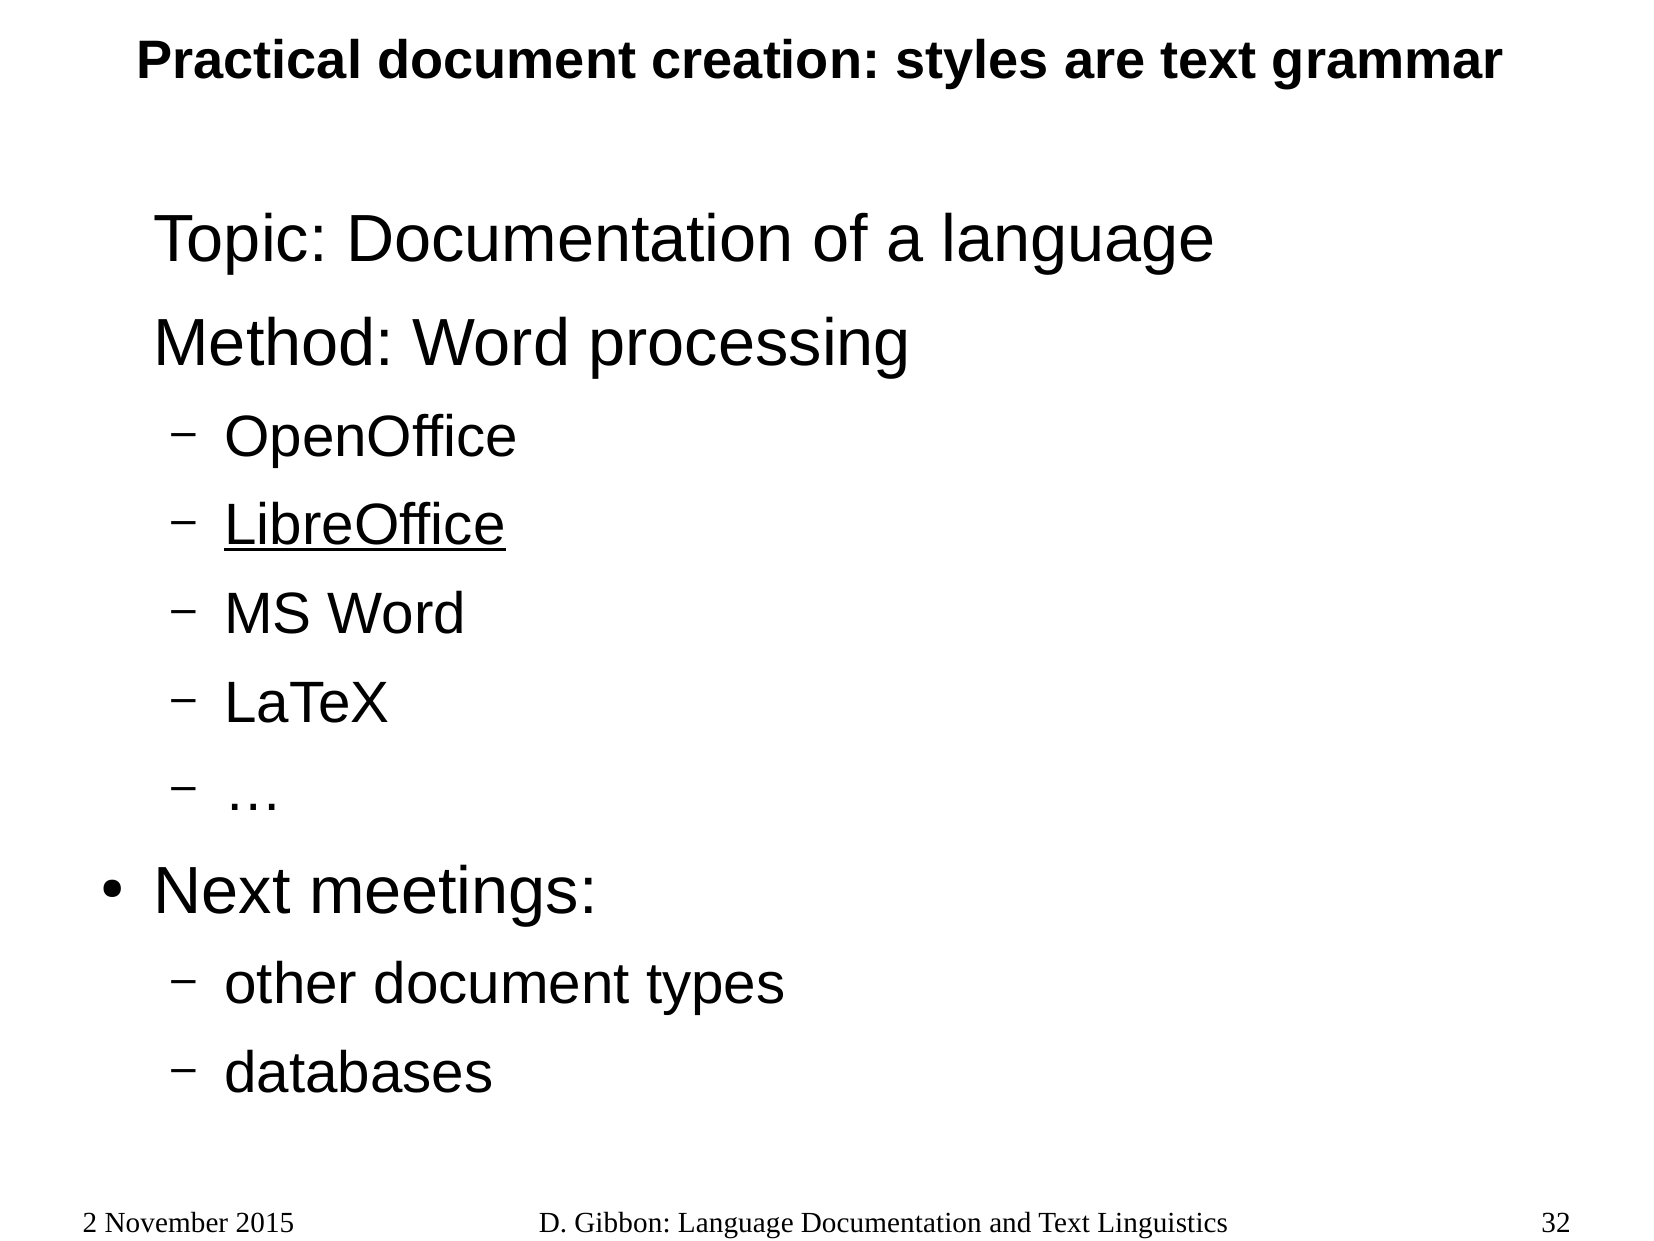

# Practical document creation: styles are text grammar
Topic: Documentation of a language
Method: Word processing
OpenOffice
LibreOffice
MS Word
LaTeX
…
Next meetings:
other document types
databases
2 November 2015
D. Gibbon: Language Documentation and Text Linguistics
32